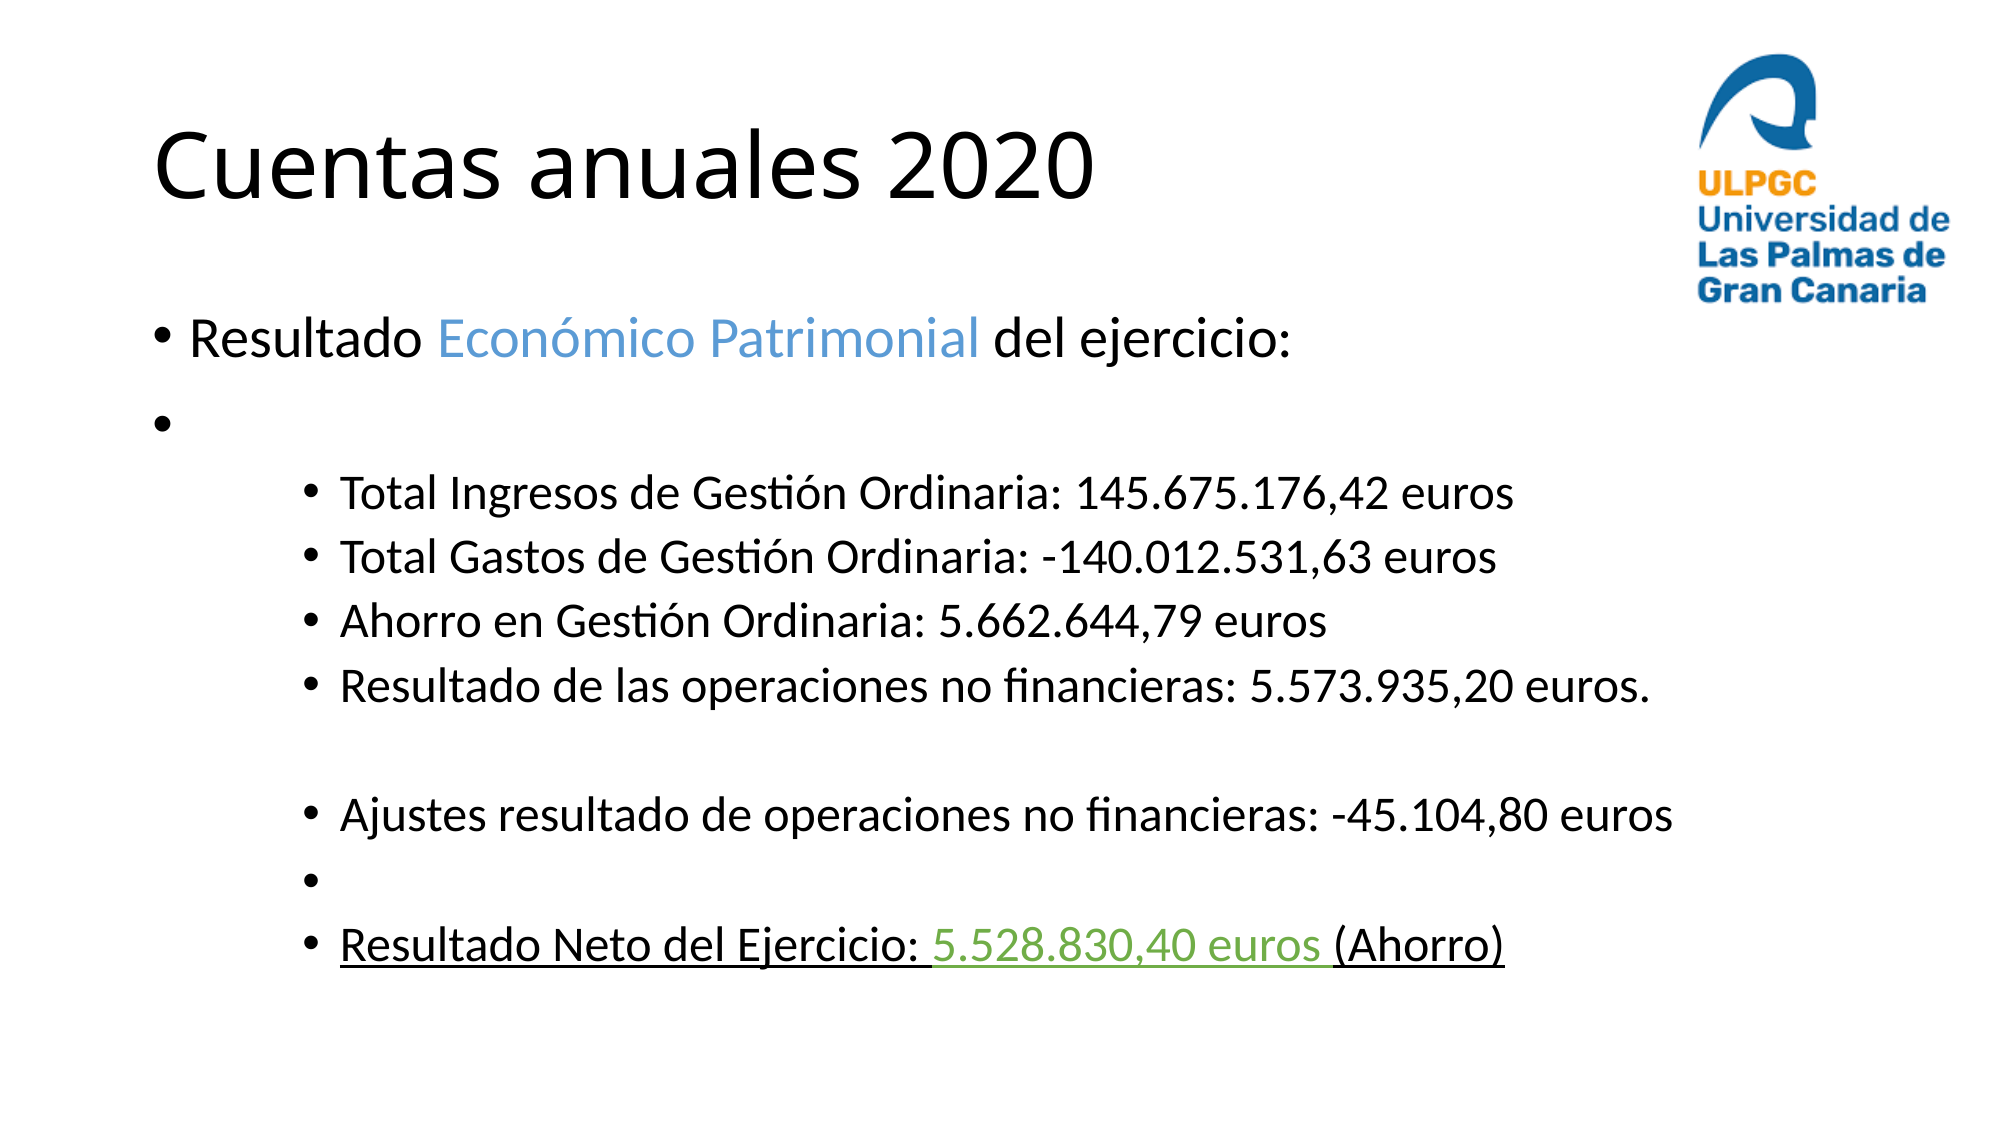

# Cuentas anuales 2020
Resultado Económico Patrimonial del ejercicio:
Total Ingresos de Gestión Ordinaria: 145.675.176,42 euros
Total Gastos de Gestión Ordinaria: -140.012.531,63 euros
Ahorro en Gestión Ordinaria: 5.662.644,79 euros
Resultado de las operaciones no financieras: 5.573.935,20 euros.
Ajustes resultado de operaciones no financieras: -45.104,80 euros
Resultado Neto del Ejercicio: 5.528.830,40 euros (Ahorro)